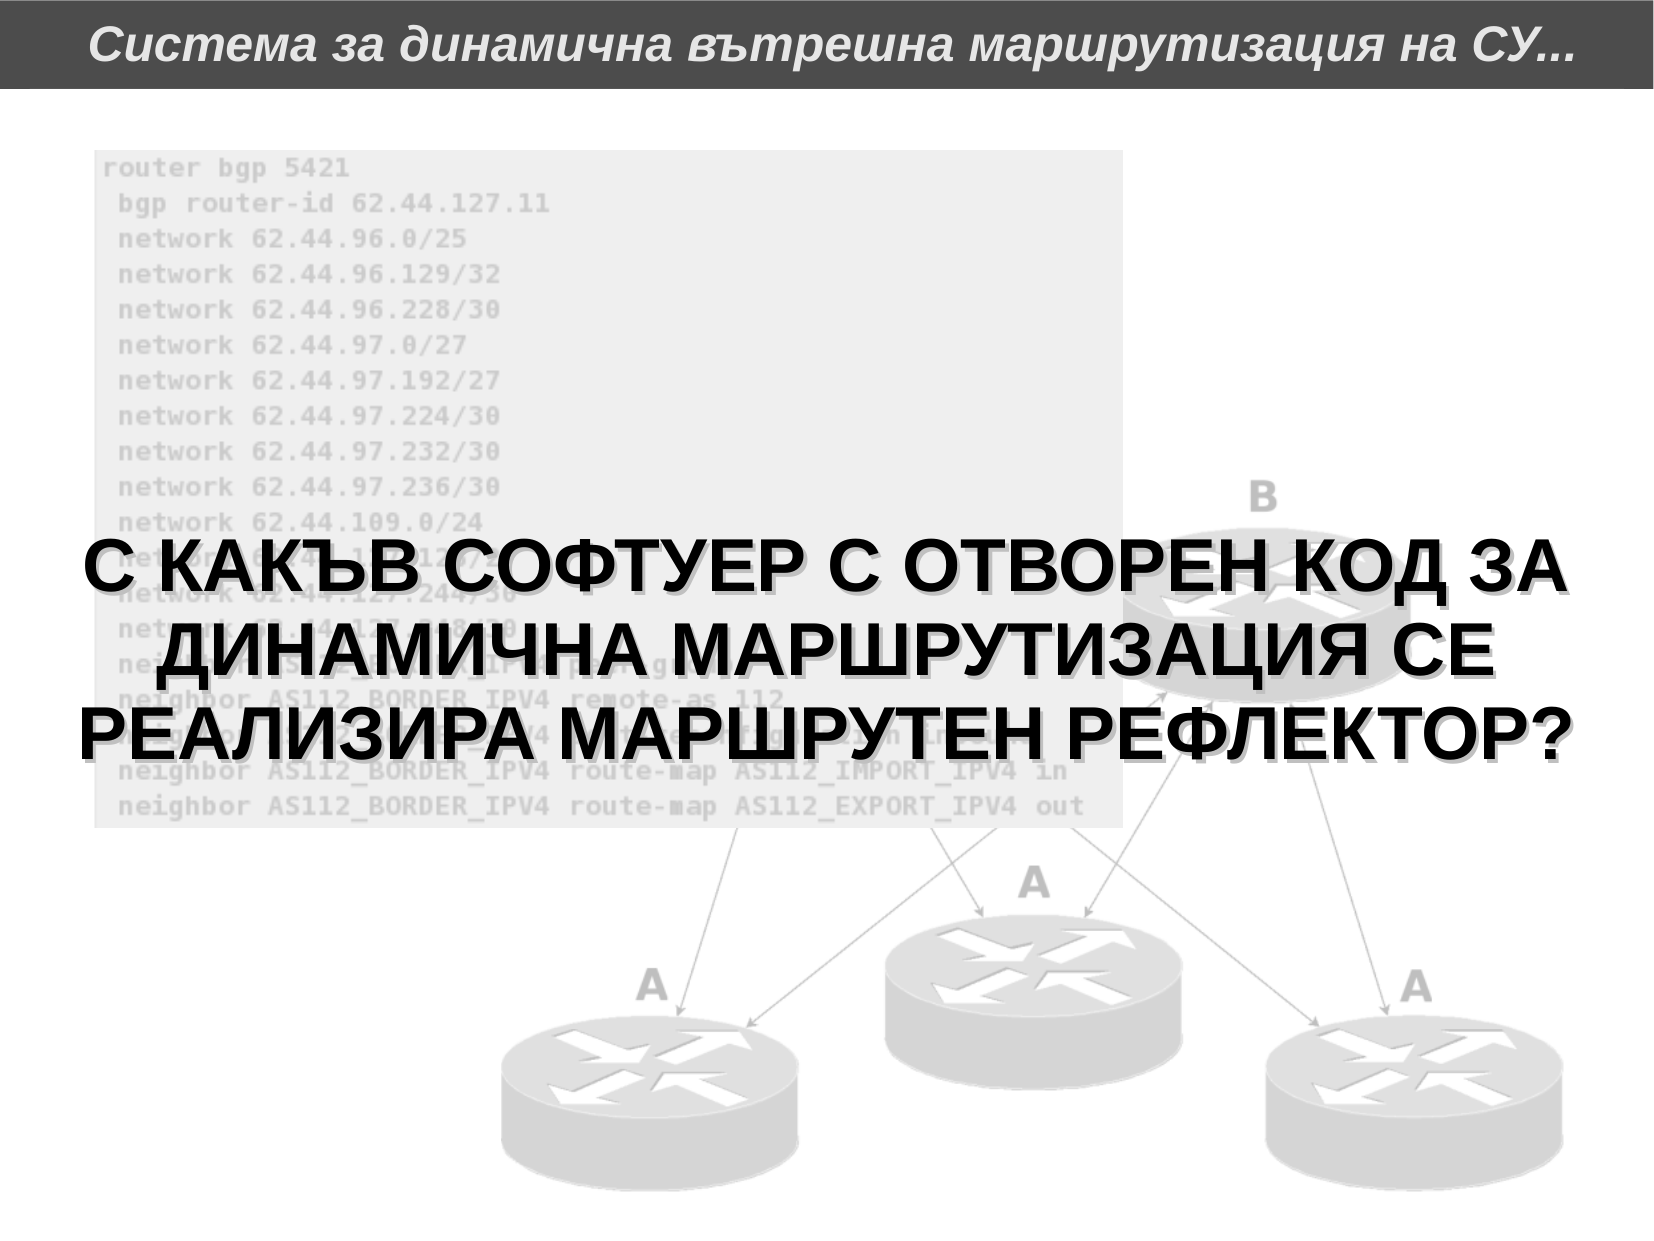

Система за динамична вътрешна маршрутизация на СУ...
С КАКЪВ СОФТУЕР С ОТВОРЕН КОД ЗА ДИНАМИЧНА МАРШРУТИЗАЦИЯ СЕ РЕАЛИЗИРА МАРШРУТЕН РЕФЛЕКТОР?